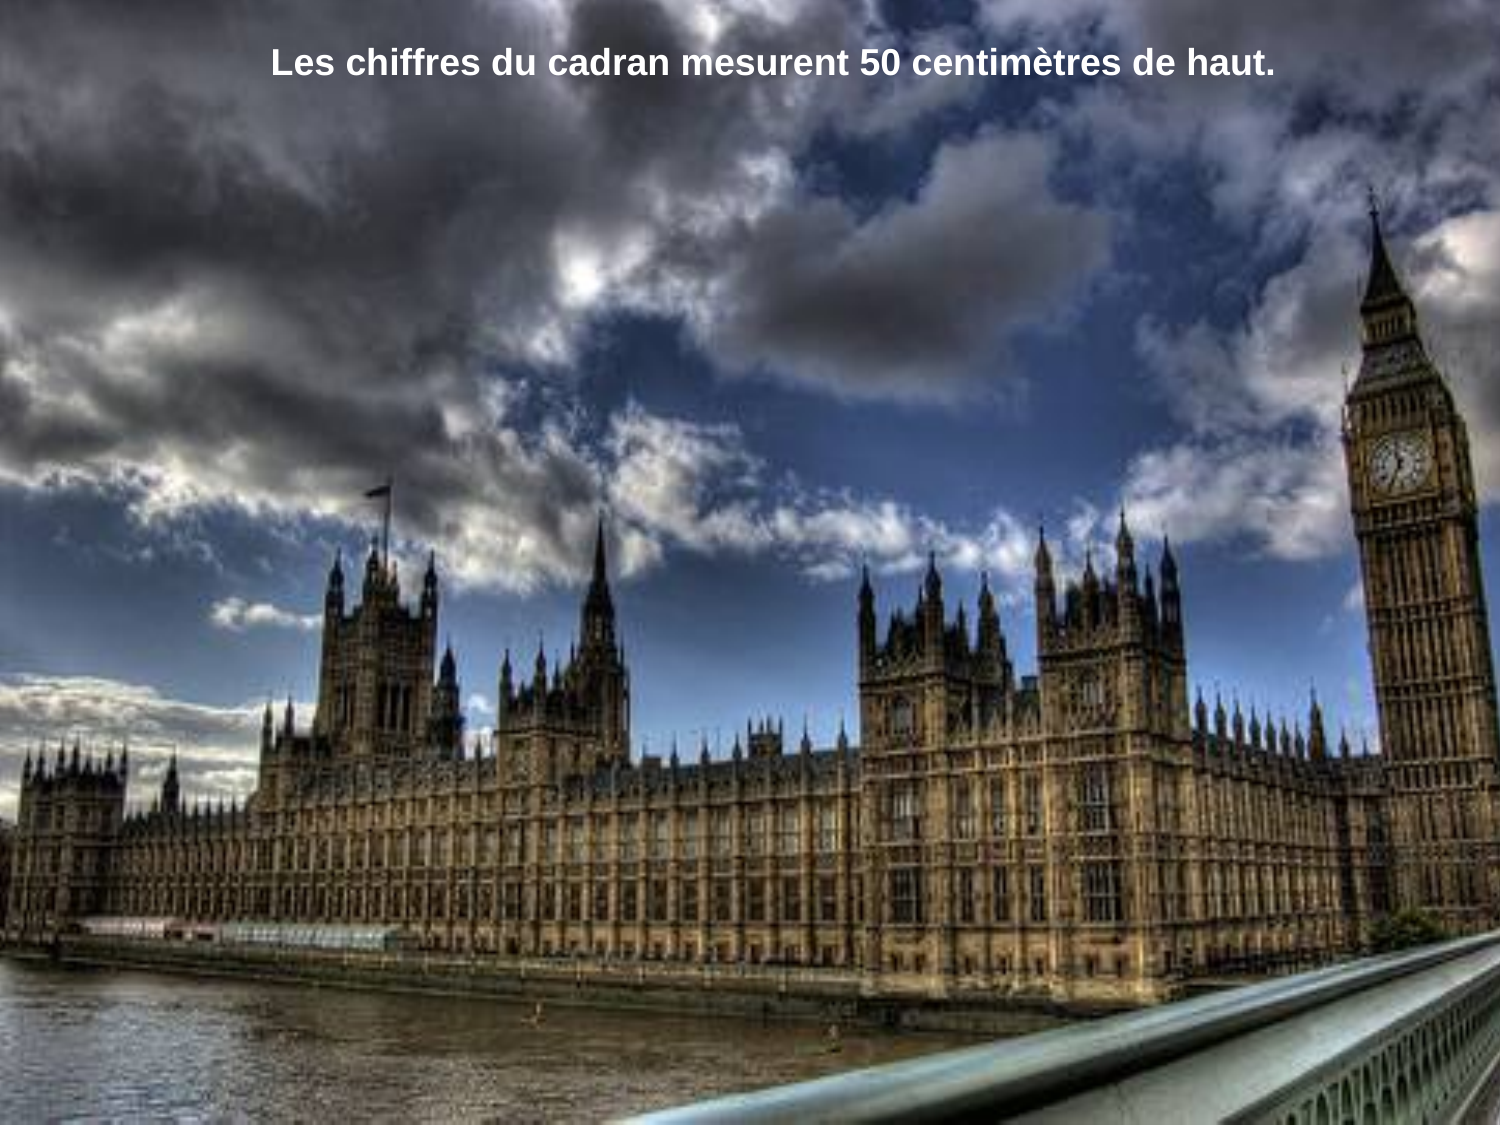

Les chiffres du cadran mesurent 50 centimètres de haut.
#